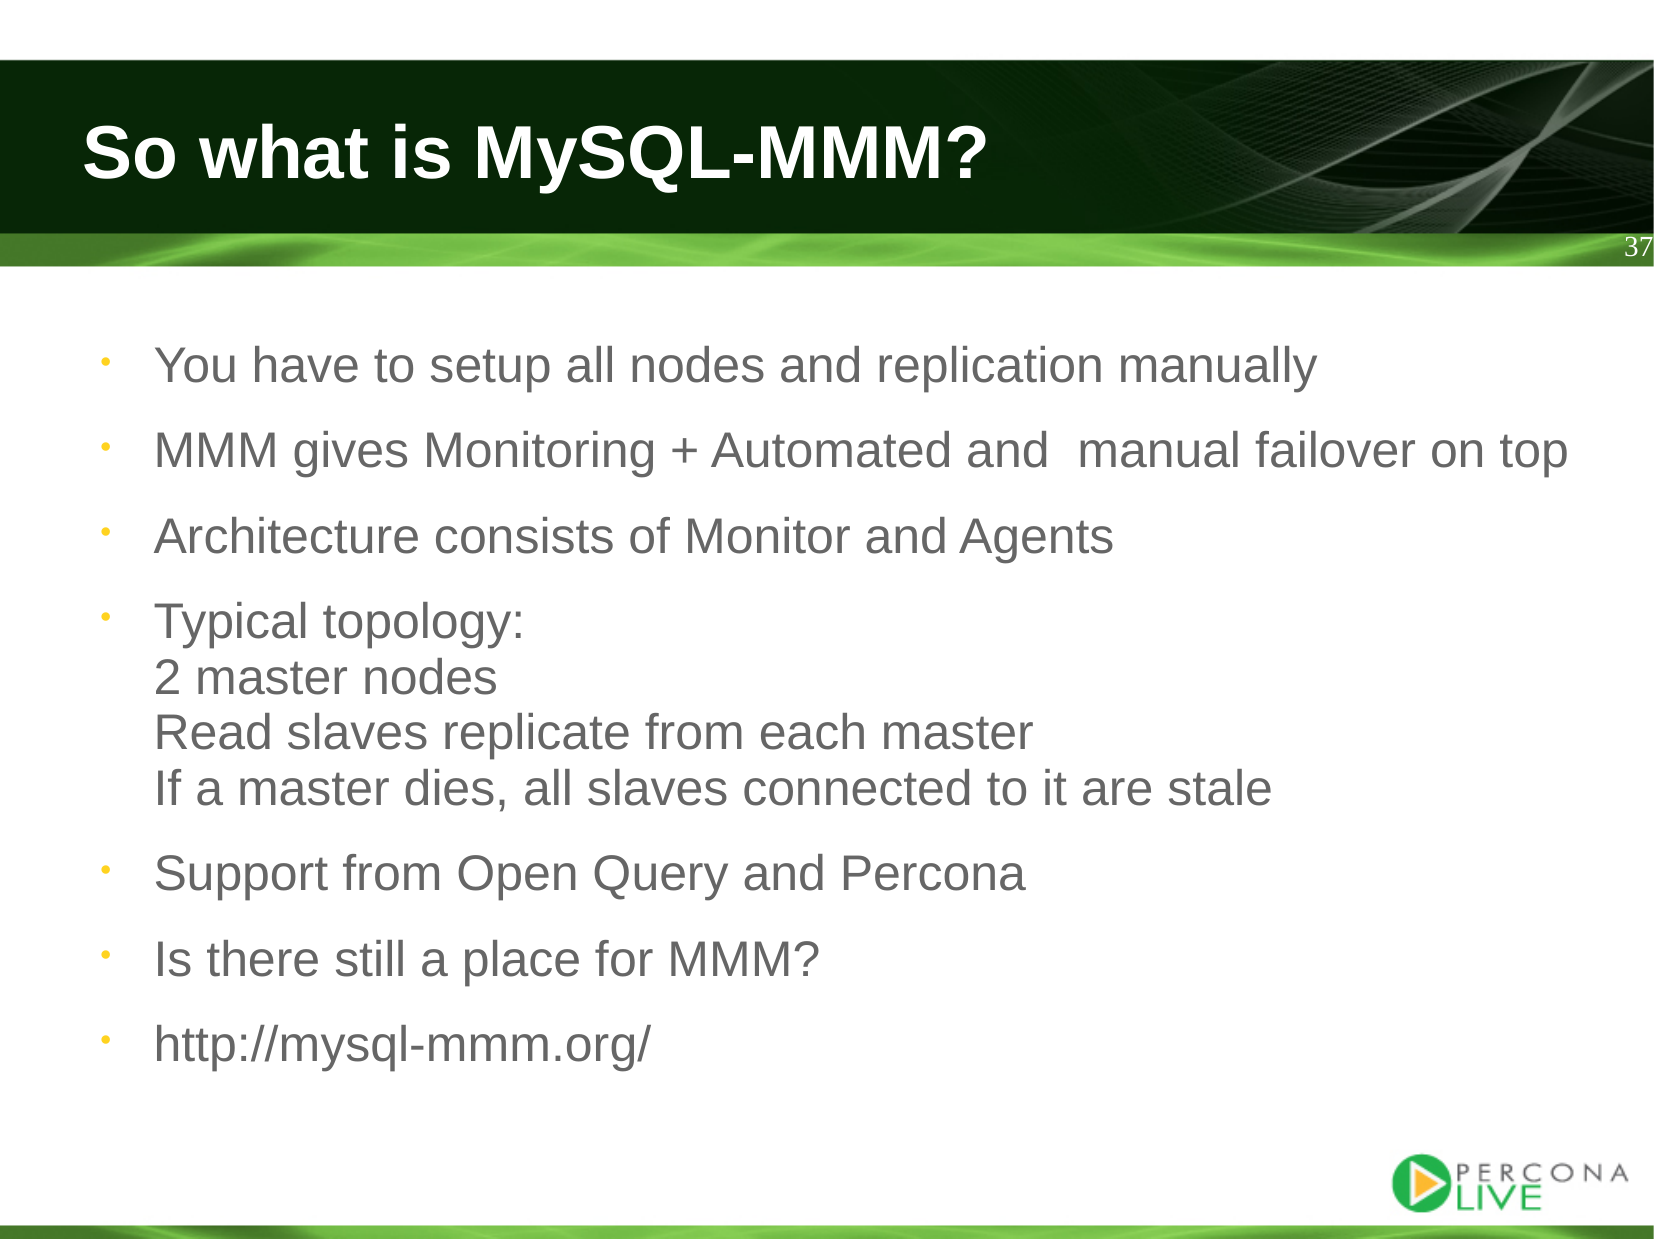

# So what is MySQL-MMM?
37
You have to setup all nodes and replication manually
MMM gives Monitoring + Automated and manual failover on top
Architecture consists of Monitor and Agents
Typical topology:
2 master nodes
Read slaves replicate from each master
If a master dies, all slaves connected to it are stale
Support from Open Query and Percona
Is there still a place for MMM?
http://mysql-mmm.org/